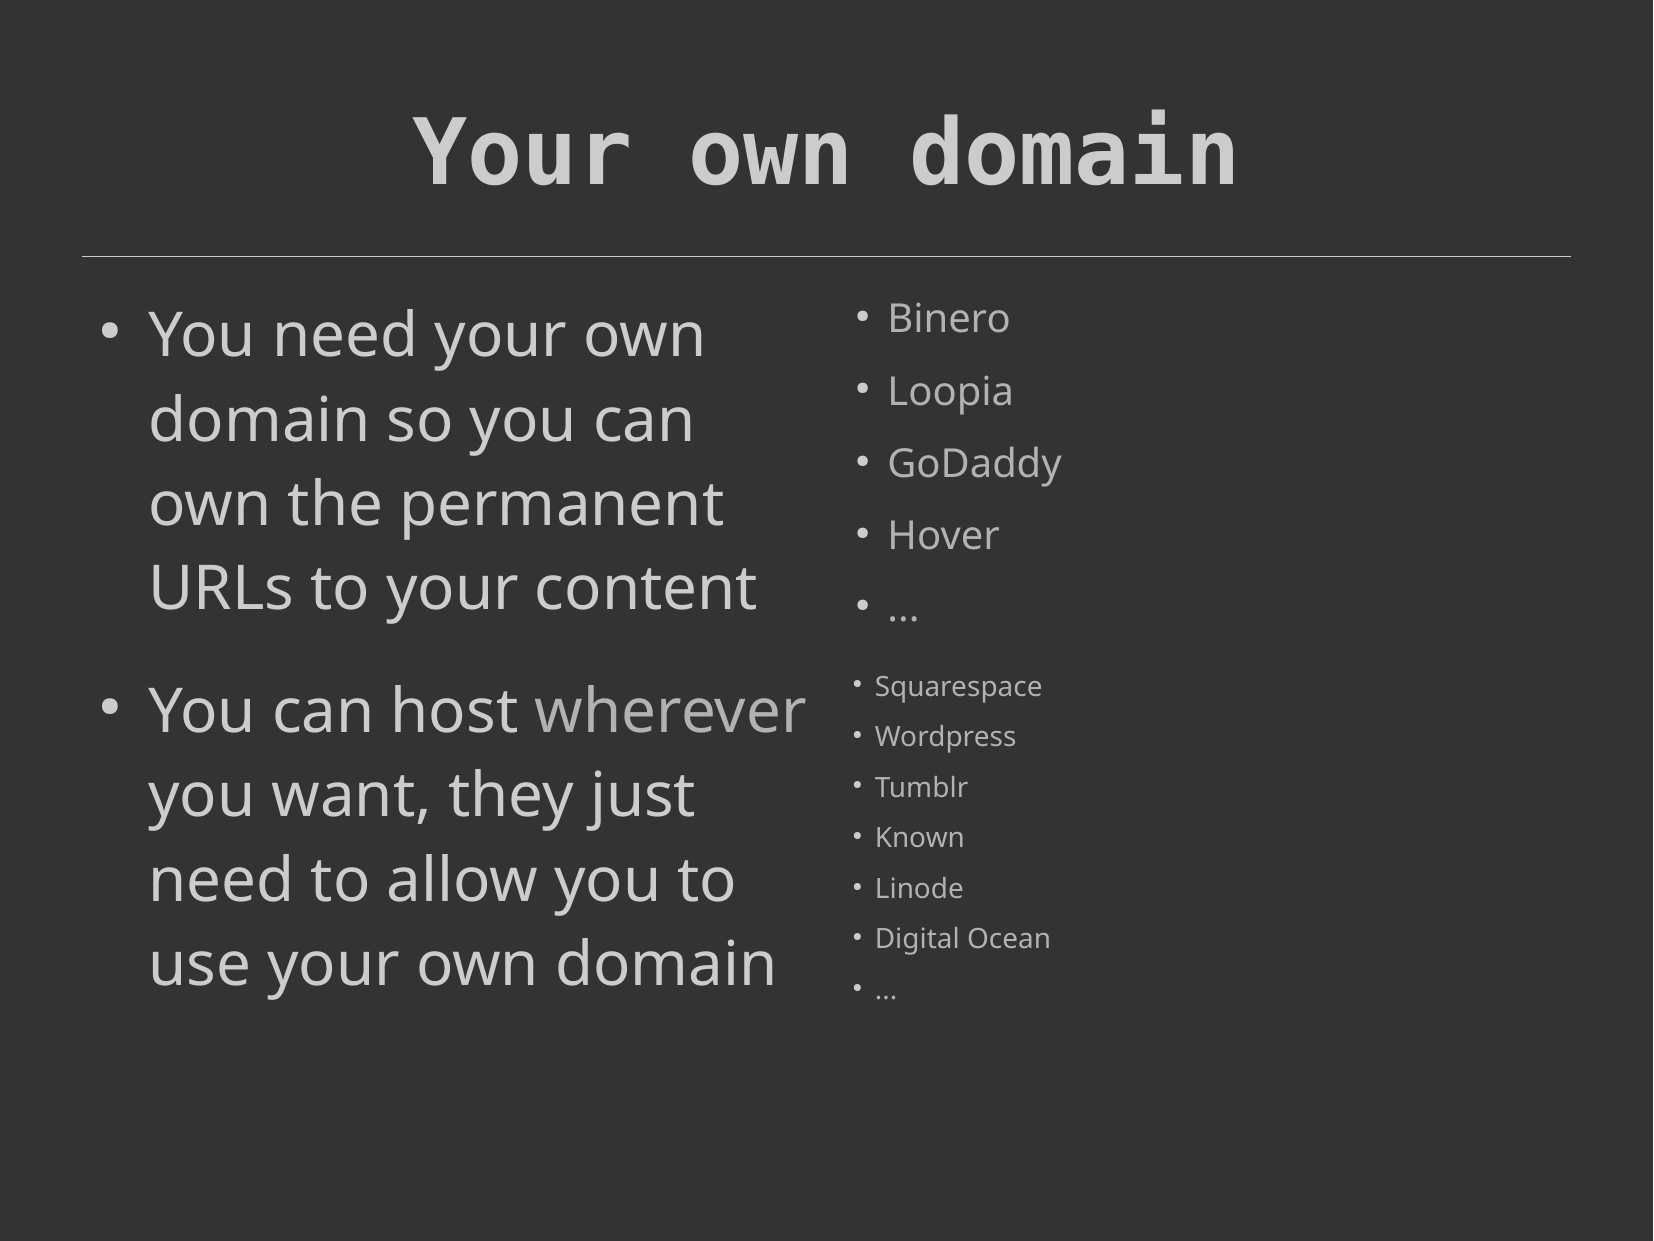

# Your own domain
You need your own domain so you can own the permanent URLs to your content
Binero
Loopia
GoDaddy
Hover
...
You can host wherever you want, they just need to allow you to use your own domain
Squarespace
Wordpress
Tumblr
Known
Linode
Digital Ocean
...